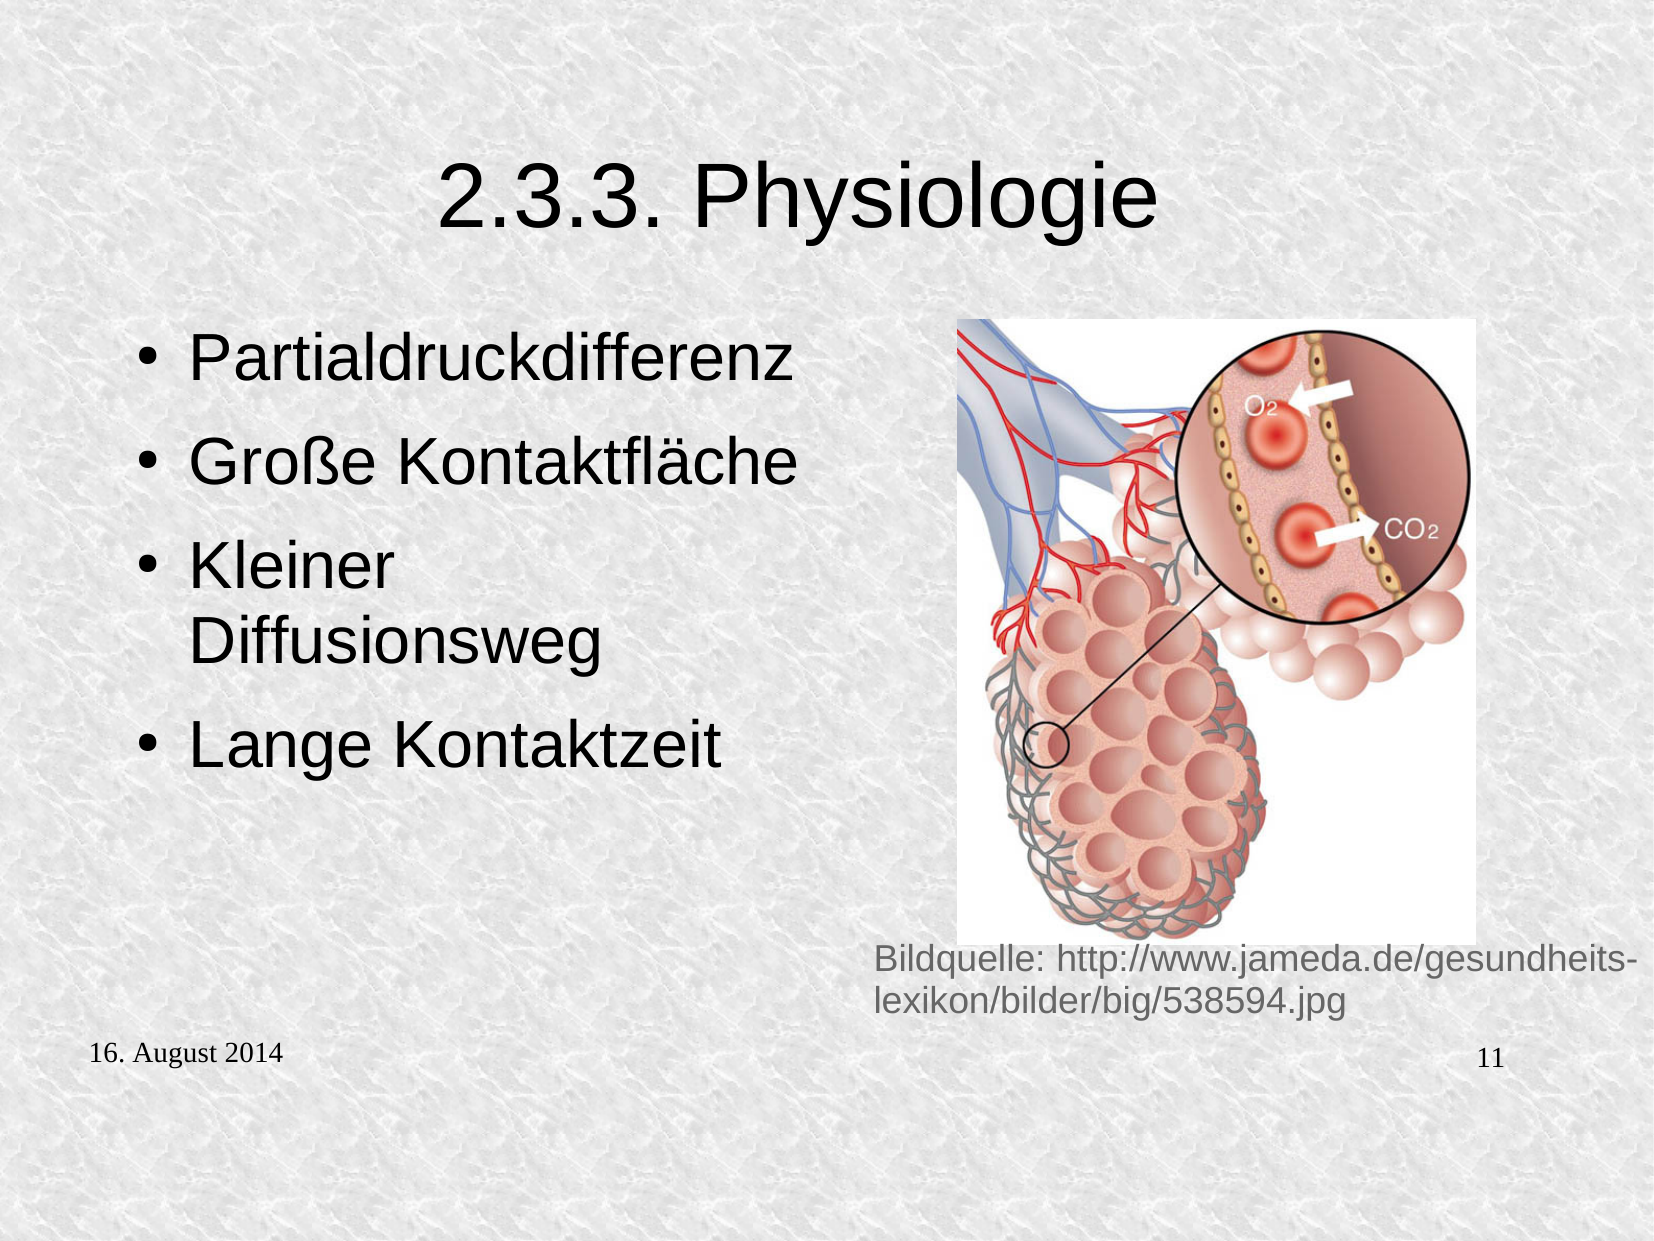

# 2.3.3. Physiologie
Partialdruckdifferenz
Große Kontaktfläche
Kleiner Diffusionsweg
Lange Kontaktzeit
Bildquelle: http://www.jameda.de/gesundheits-
lexikon/bilder/big/538594.jpg
16. August 2014
11